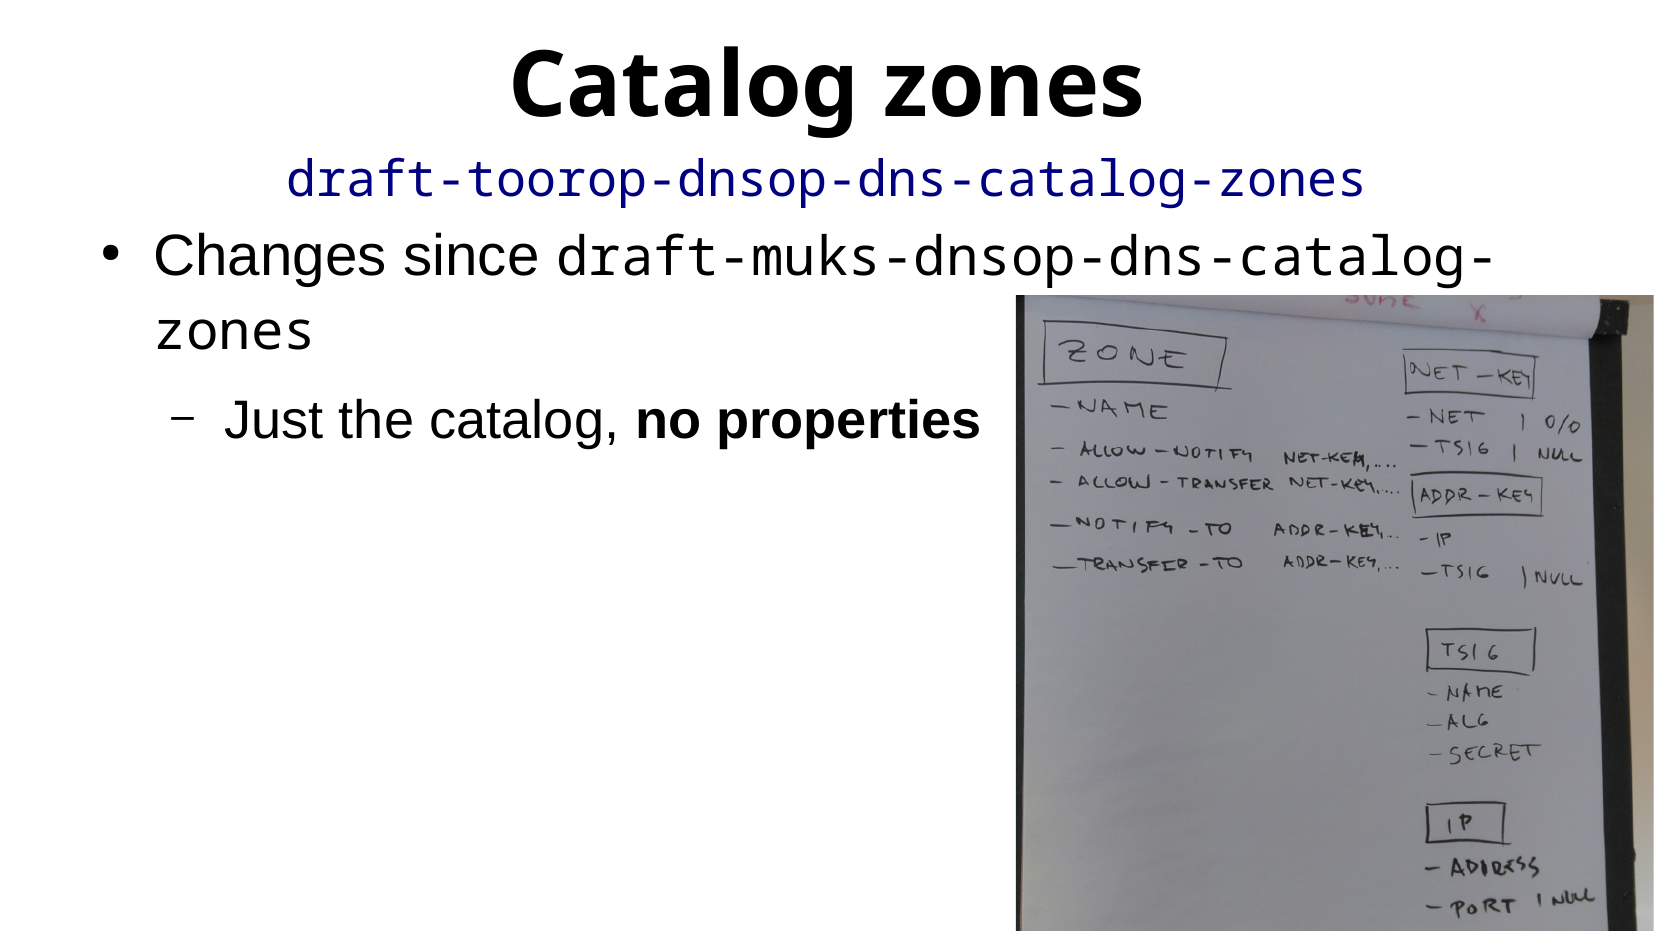

Catalog zones
draft-toorop-dnsop-dns-catalog-zones
# Changes since draft-muks-dnsop-dns-catalog-zones
Just the catalog, no properties